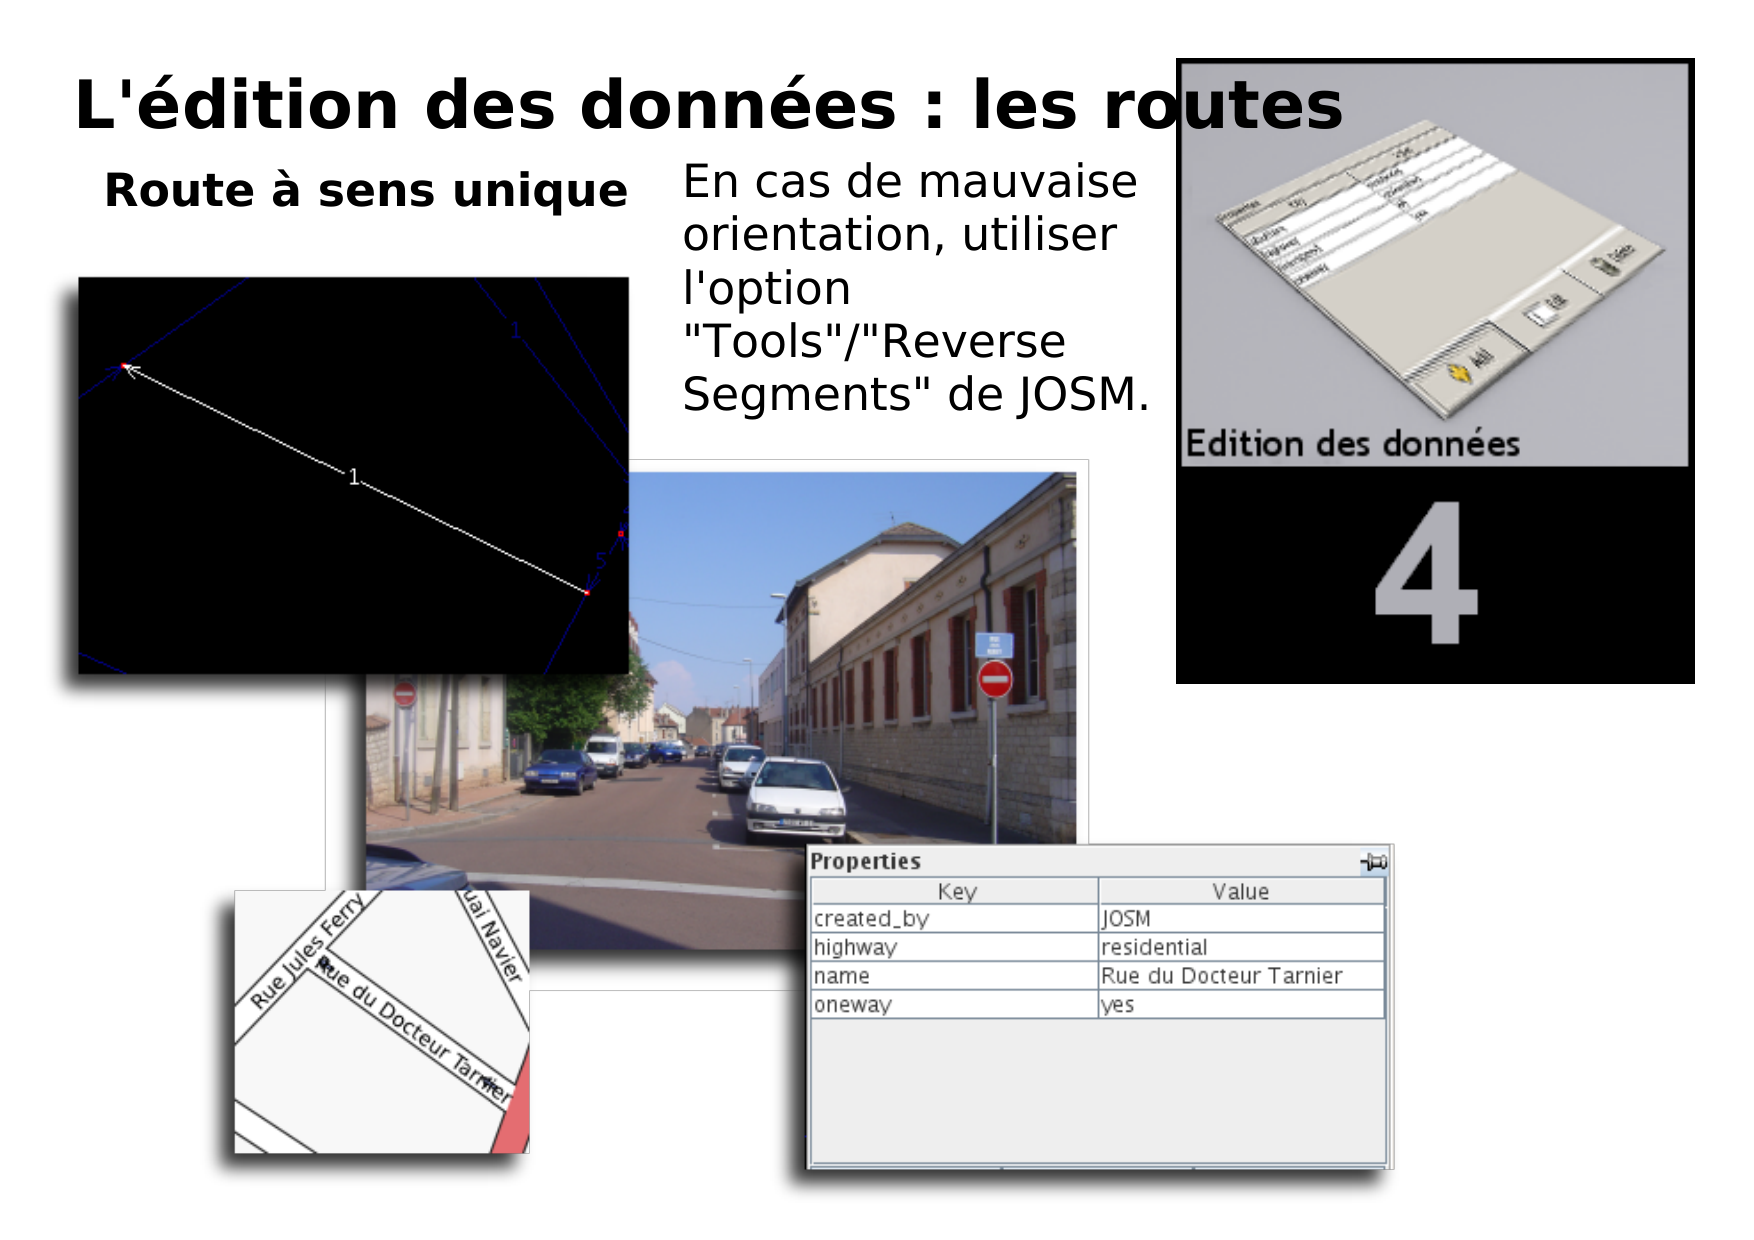

L'édition des données : les routes
En cas de mauvaise orientation, utiliser l'option "Tools"/"Reverse Segments" de JOSM.
Route à sens unique